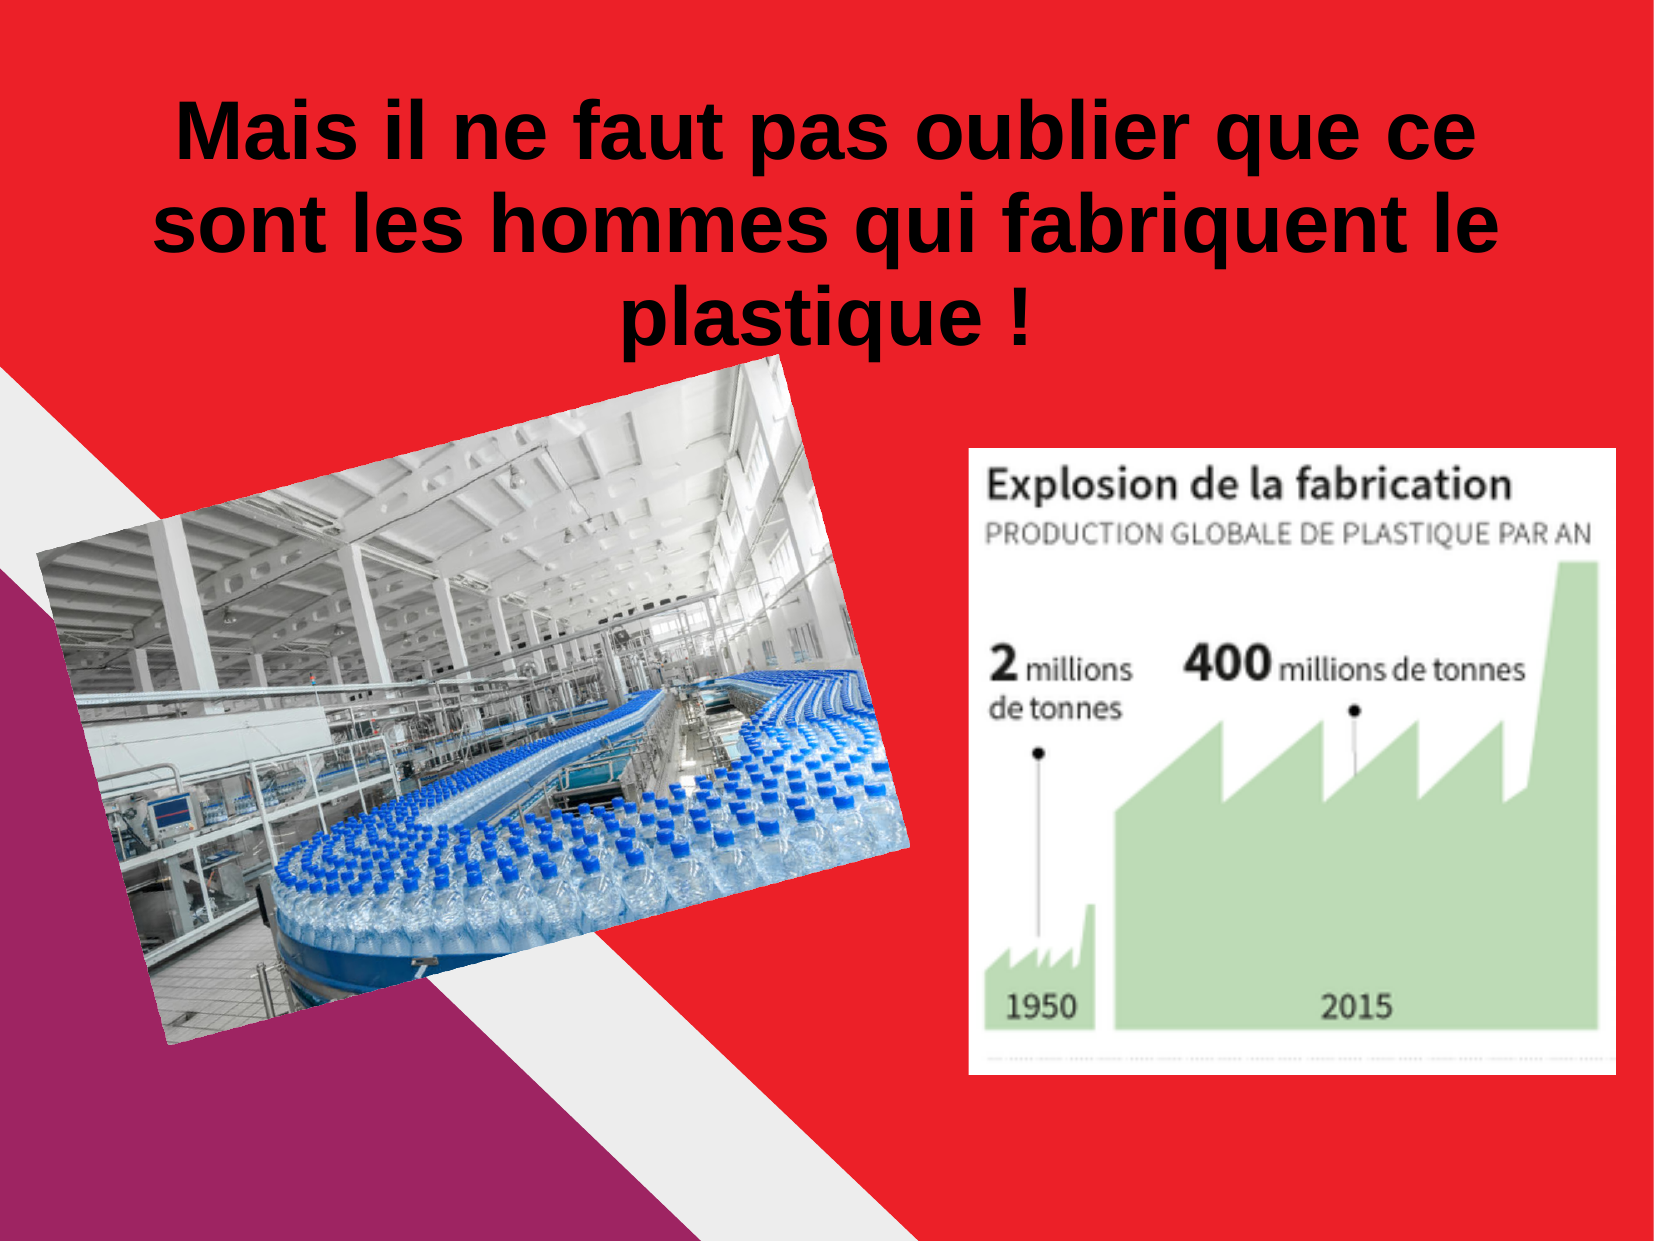

Mais il ne faut pas oublier que ce sont les hommes qui fabriquent le plastique !